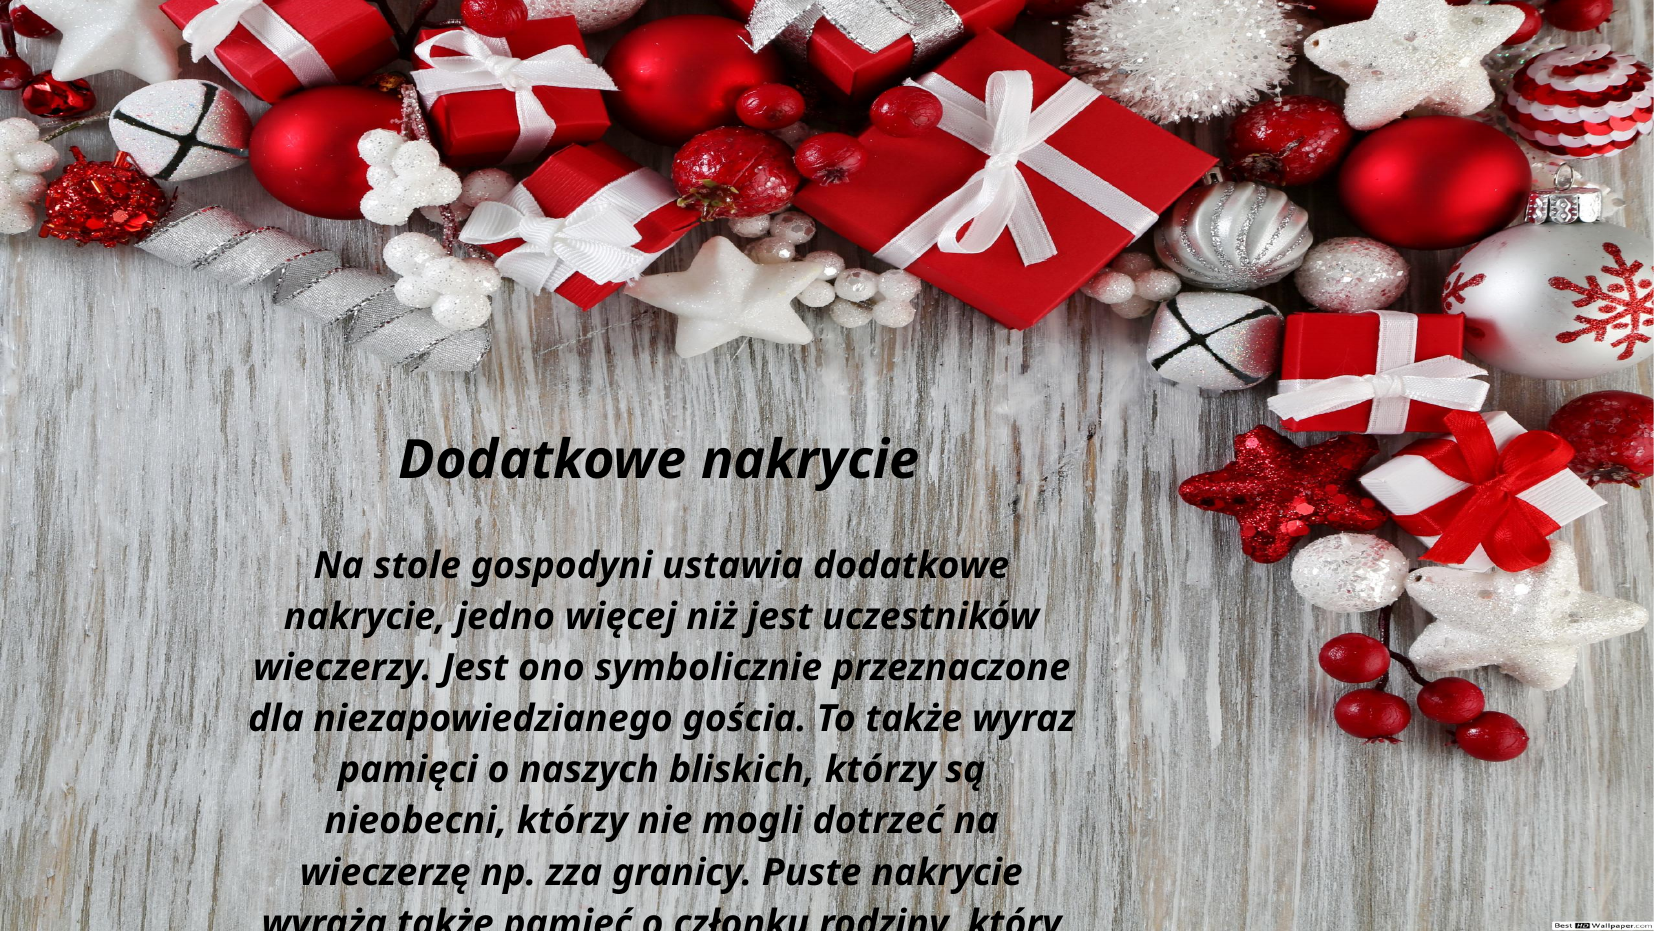

Dodatkowe nakrycie
Na stole gospodyni ustawia dodatkowe nakrycie, jedno więcej niż jest uczestników wieczerzy. Jest ono symbolicznie przeznaczone dla niezapowiedzianego gościa. To także wyraz pamięci o naszych bliskich, którzy są nieobecni, którzy nie mogli dotrzeć na wieczerzę np. zza granicy. Puste nakrycie wyraża także pamięć o członku rodziny, który zmarł